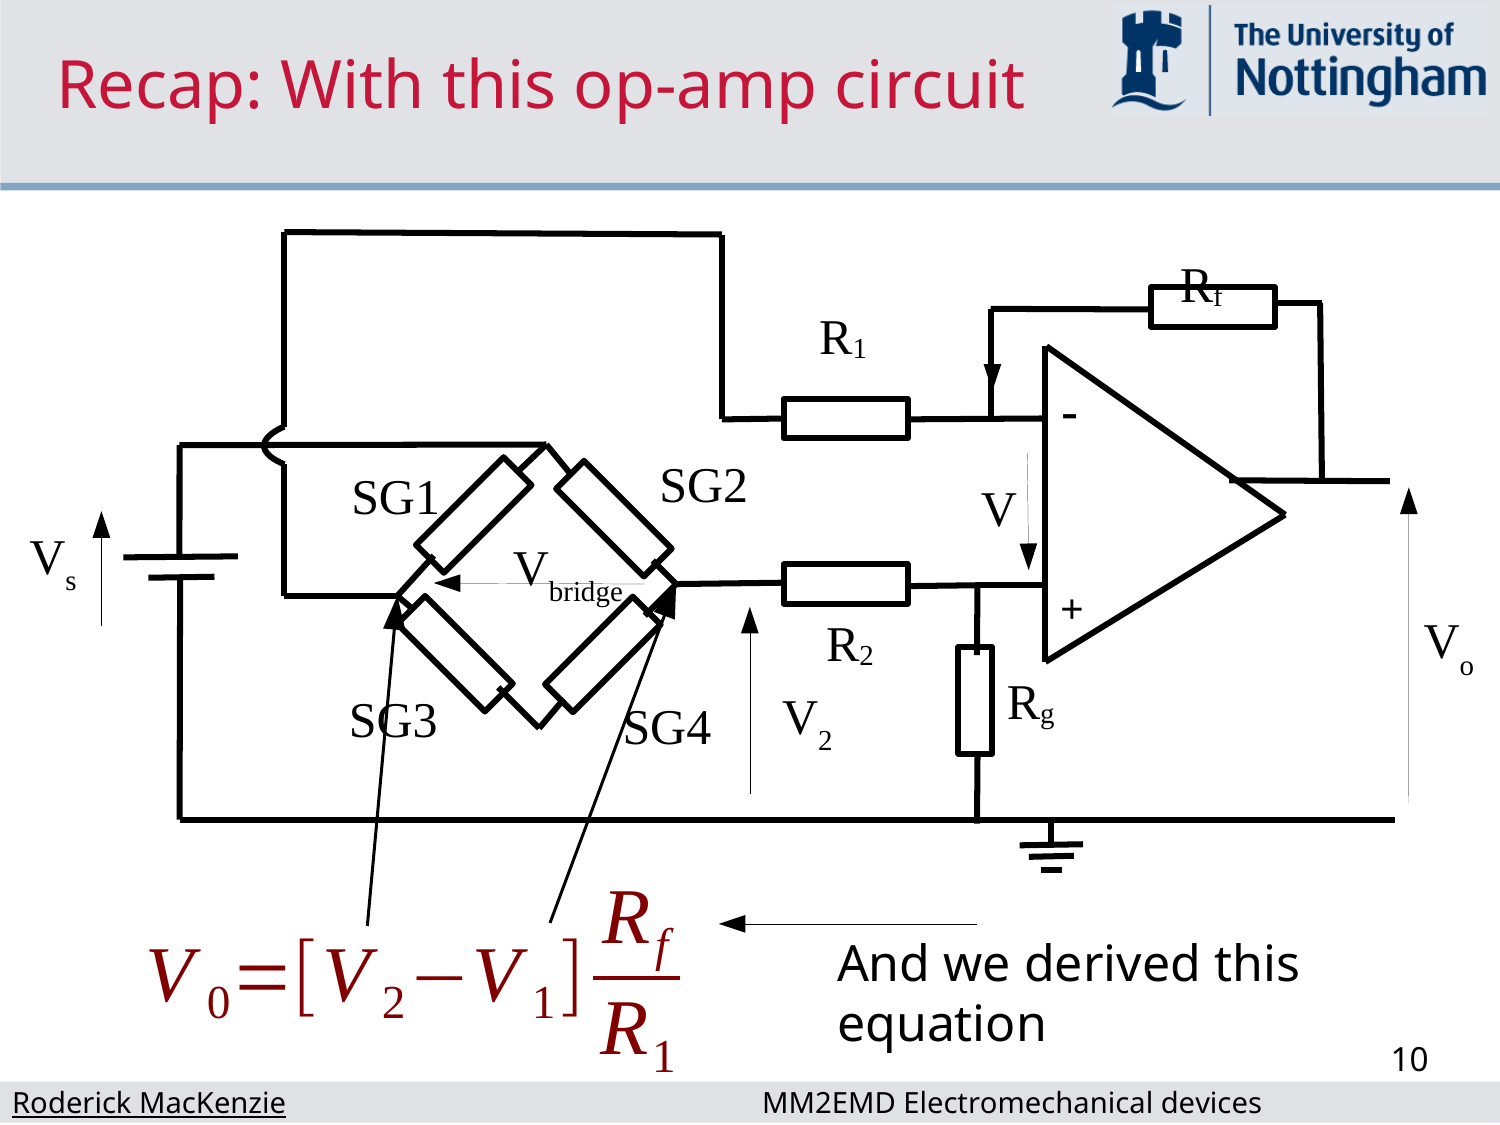

# Recap: With this op-amp circuit
Rf
R1
-
SG2
SG1
V
Vs
Vbridge
+
Vo
R2
Rg
V2
SG3
SG4
And we derived this equation